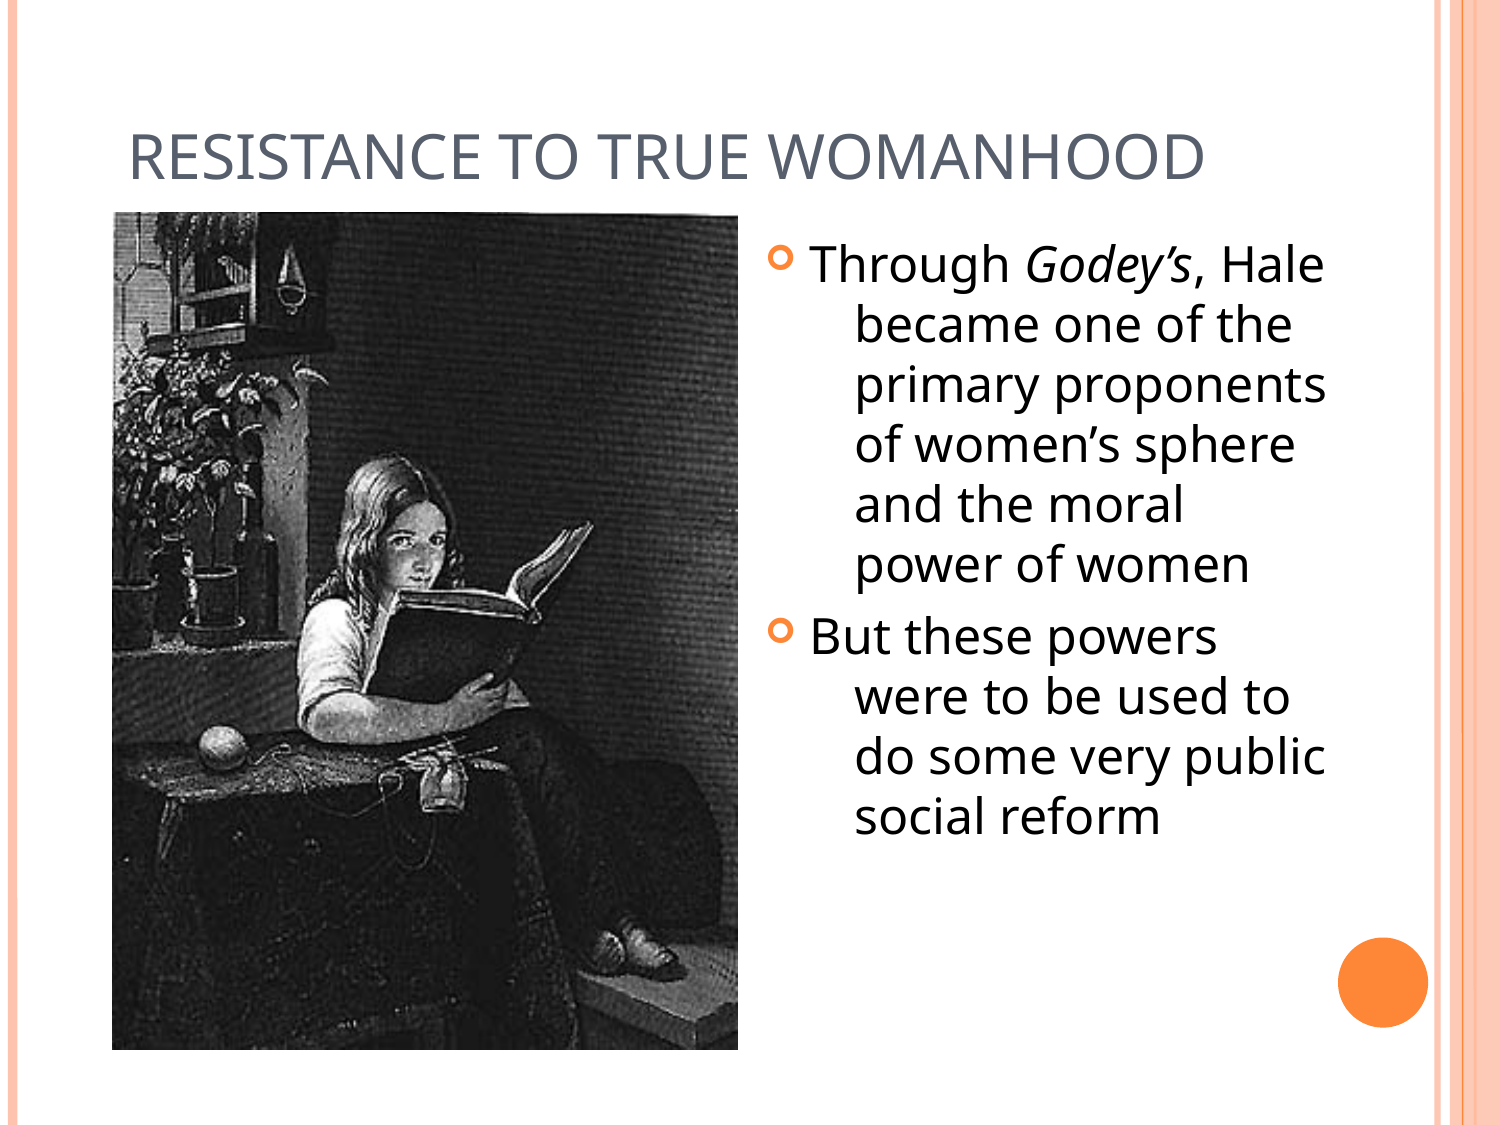

# Resistance to True Womanhood
Through Godey’s, Hale became one of the primary proponents of women’s sphere and the moral power of women
But these powers were to be used to do some very public social reform